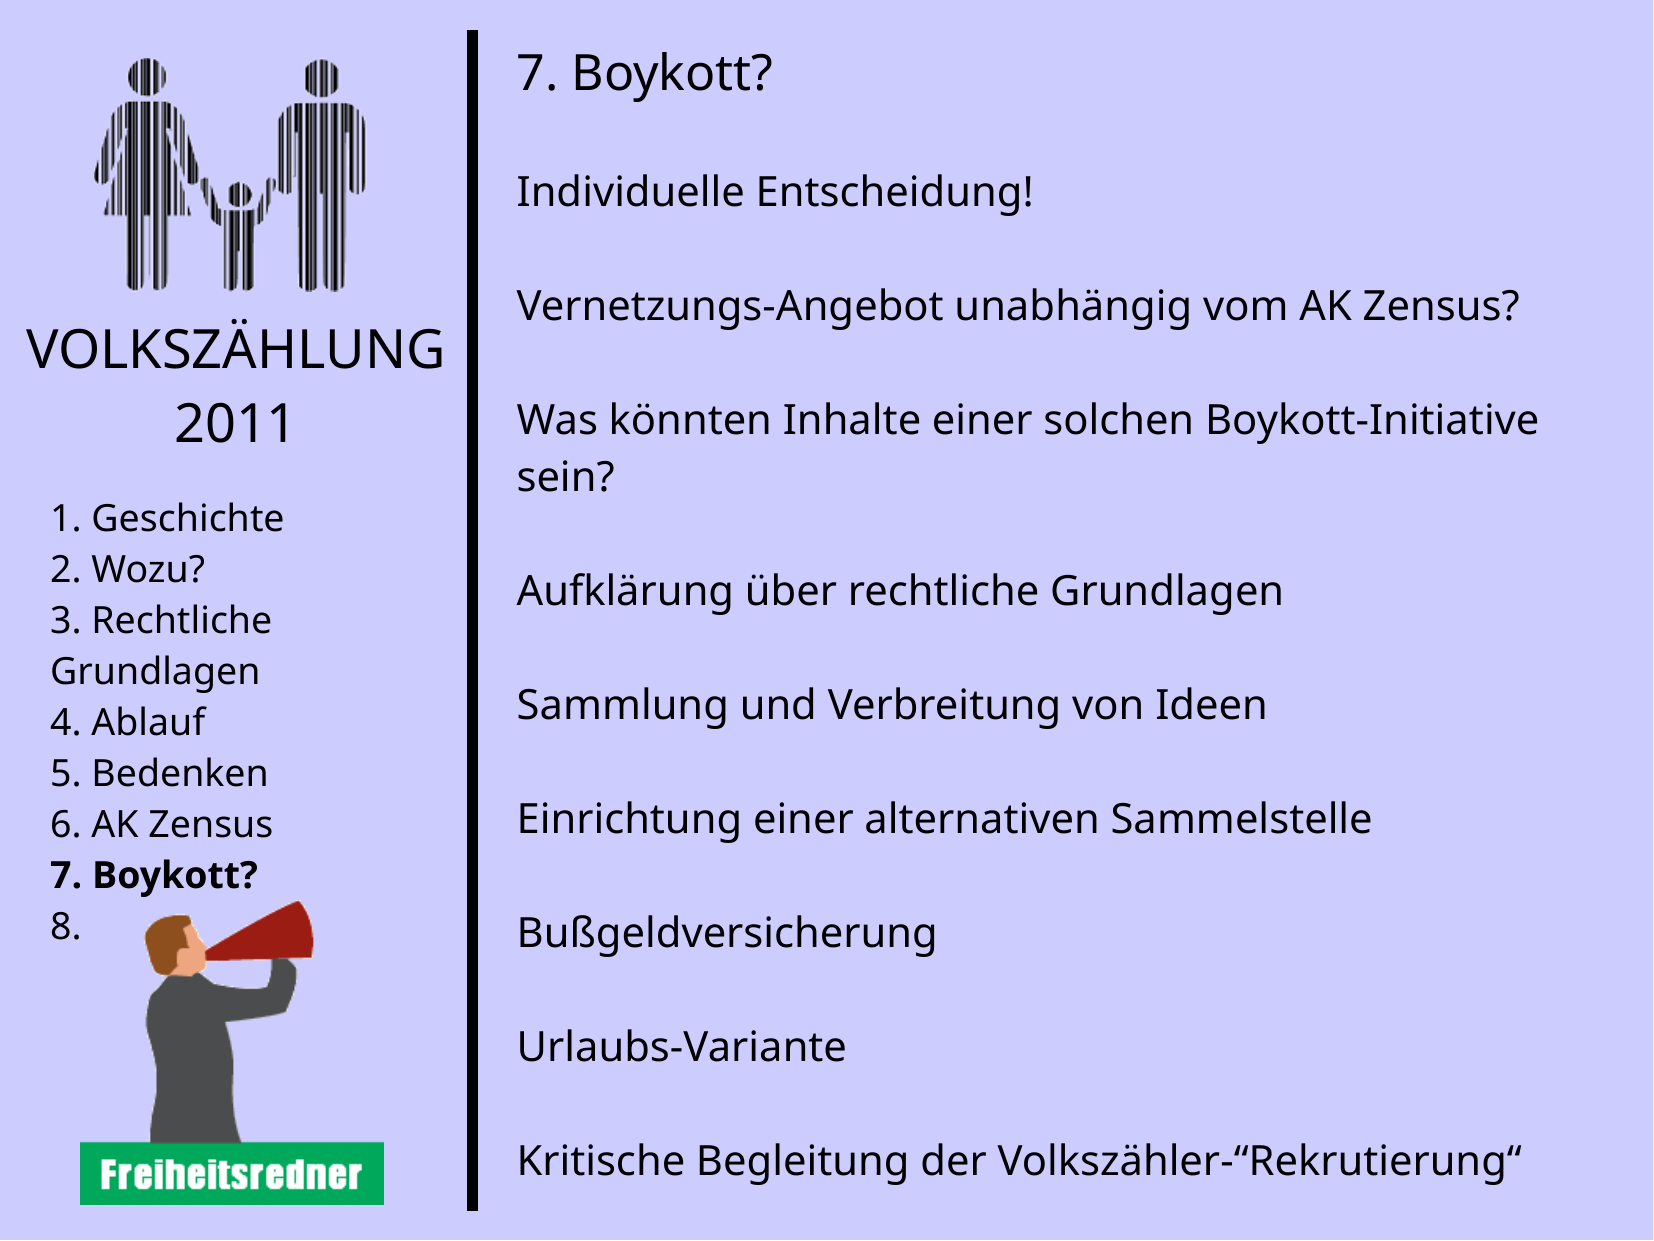

7. Boykott?
Individuelle Entscheidung!
Vernetzungs-Angebot unabhängig vom AK Zensus?
Was könnten Inhalte einer solchen Boykott-Initiative sein?
Aufklärung über rechtliche Grundlagen
Sammlung und Verbreitung von Ideen
Einrichtung einer alternativen Sammelstelle
Bußgeldversicherung
Urlaubs-Variante
Kritische Begleitung der Volkszähler-“Rekrutierung“
Tag des zivilen Ungehorsams: 9. Mai 2011
www.vobo11.de
VOLKSZÄHLUNG
2011
1. Geschichte
2. Wozu?
3. Rechtliche Grundlagen
4. Ablauf
5. Bedenken
6. AK Zensus
7. Boykott?
8. Ausblick